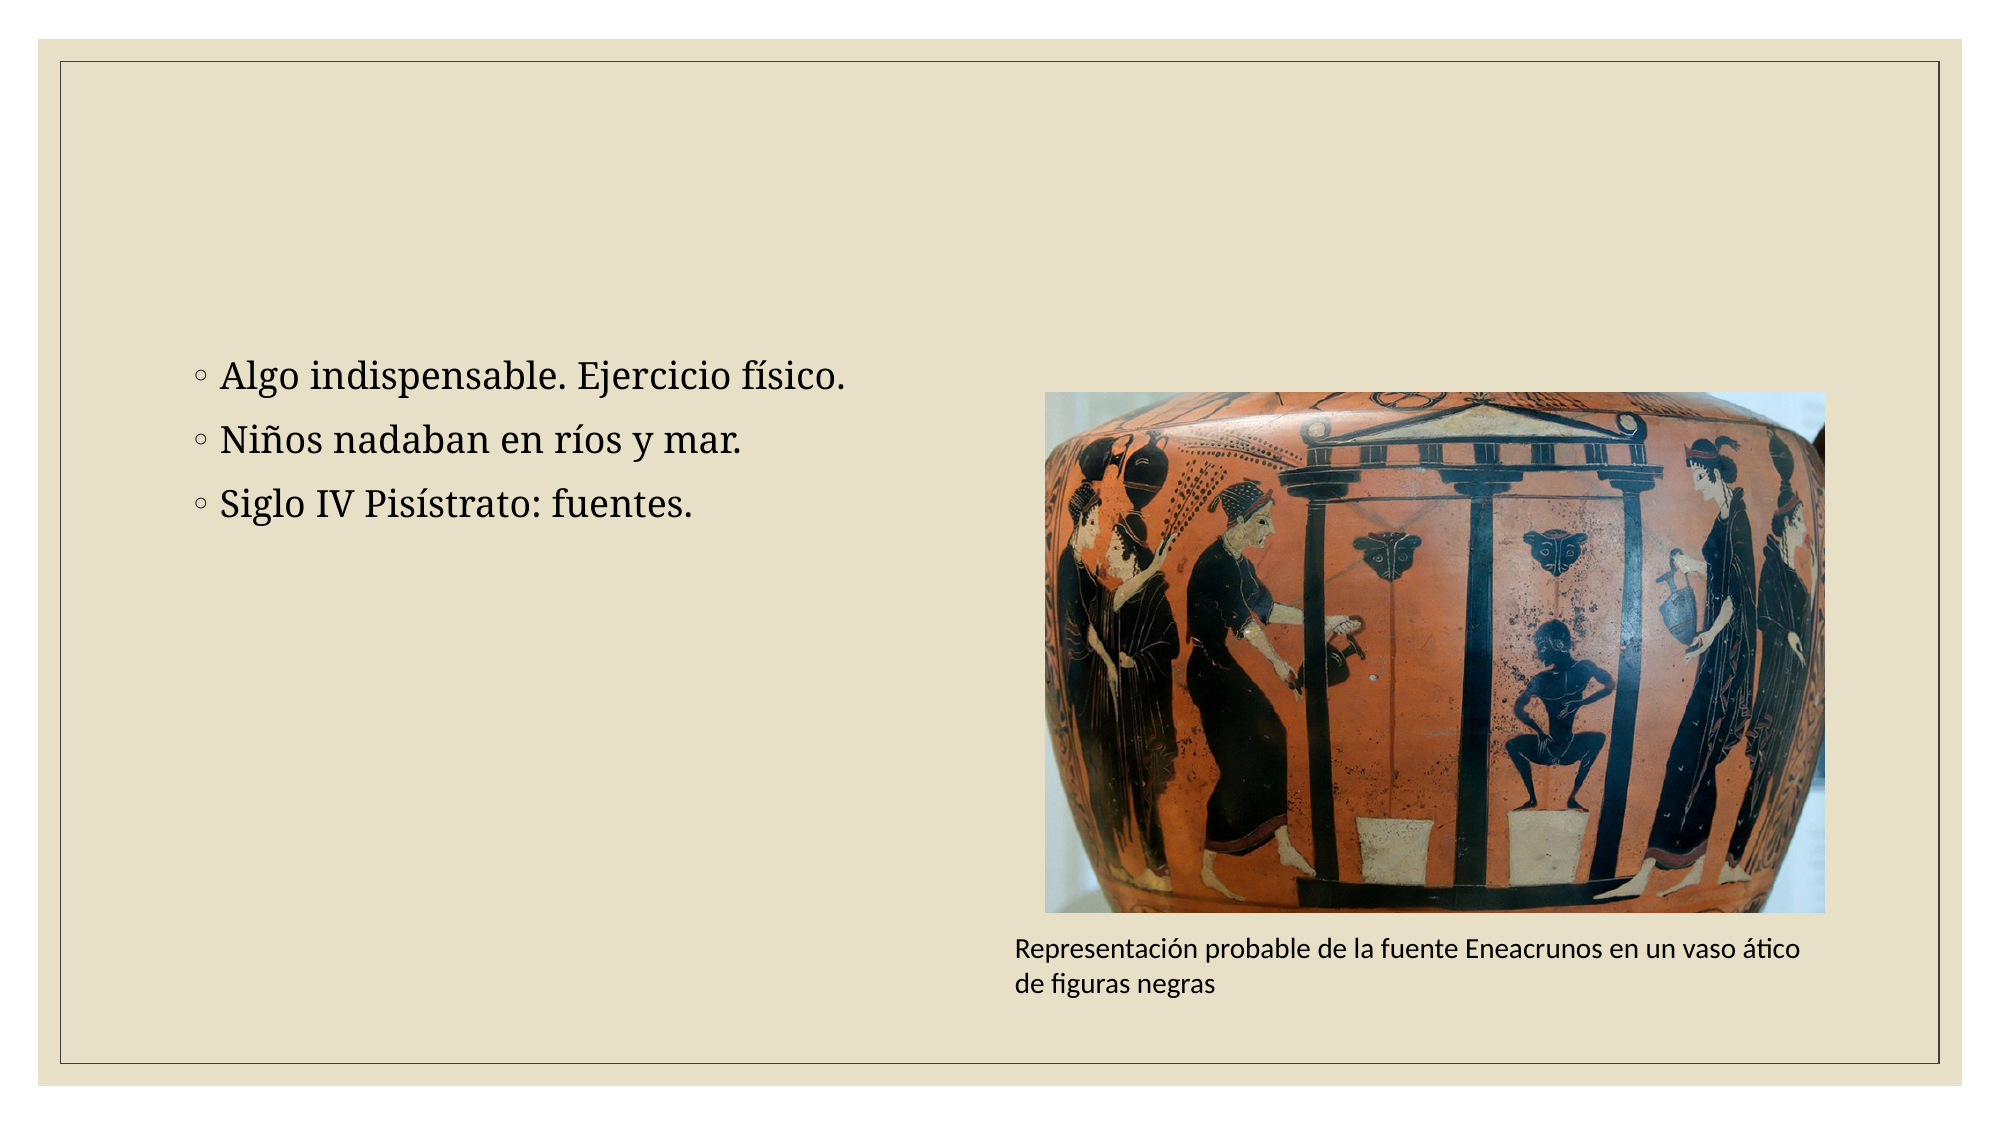

#
Algo indispensable. Ejercicio físico.
Niños nadaban en ríos y mar.
Siglo IV Pisístrato: fuentes.
Representación probable de la fuente Eneacrunos en un vaso ático de figuras negras